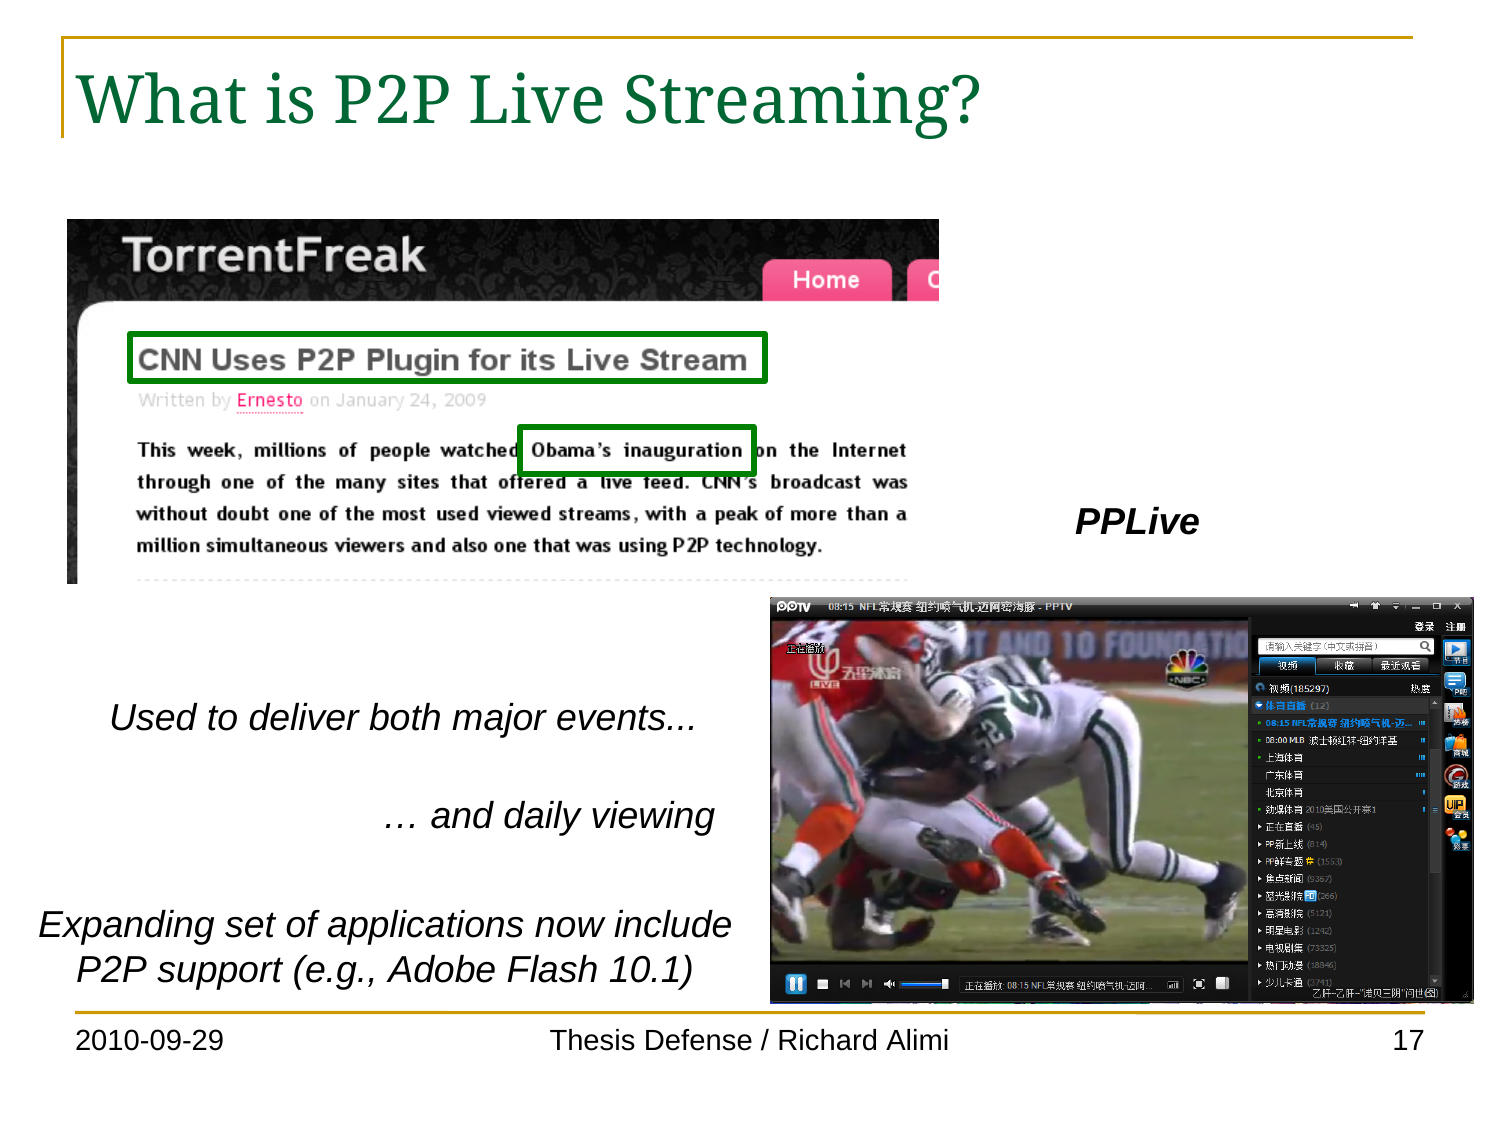

# What is P2P Live Streaming?
PPLive
Used to deliver both major events...
… and daily viewing
Expanding set of applications now include
P2P support (e.g., Adobe Flash 10.1)
2010-09-29
Thesis Defense / Richard Alimi
17